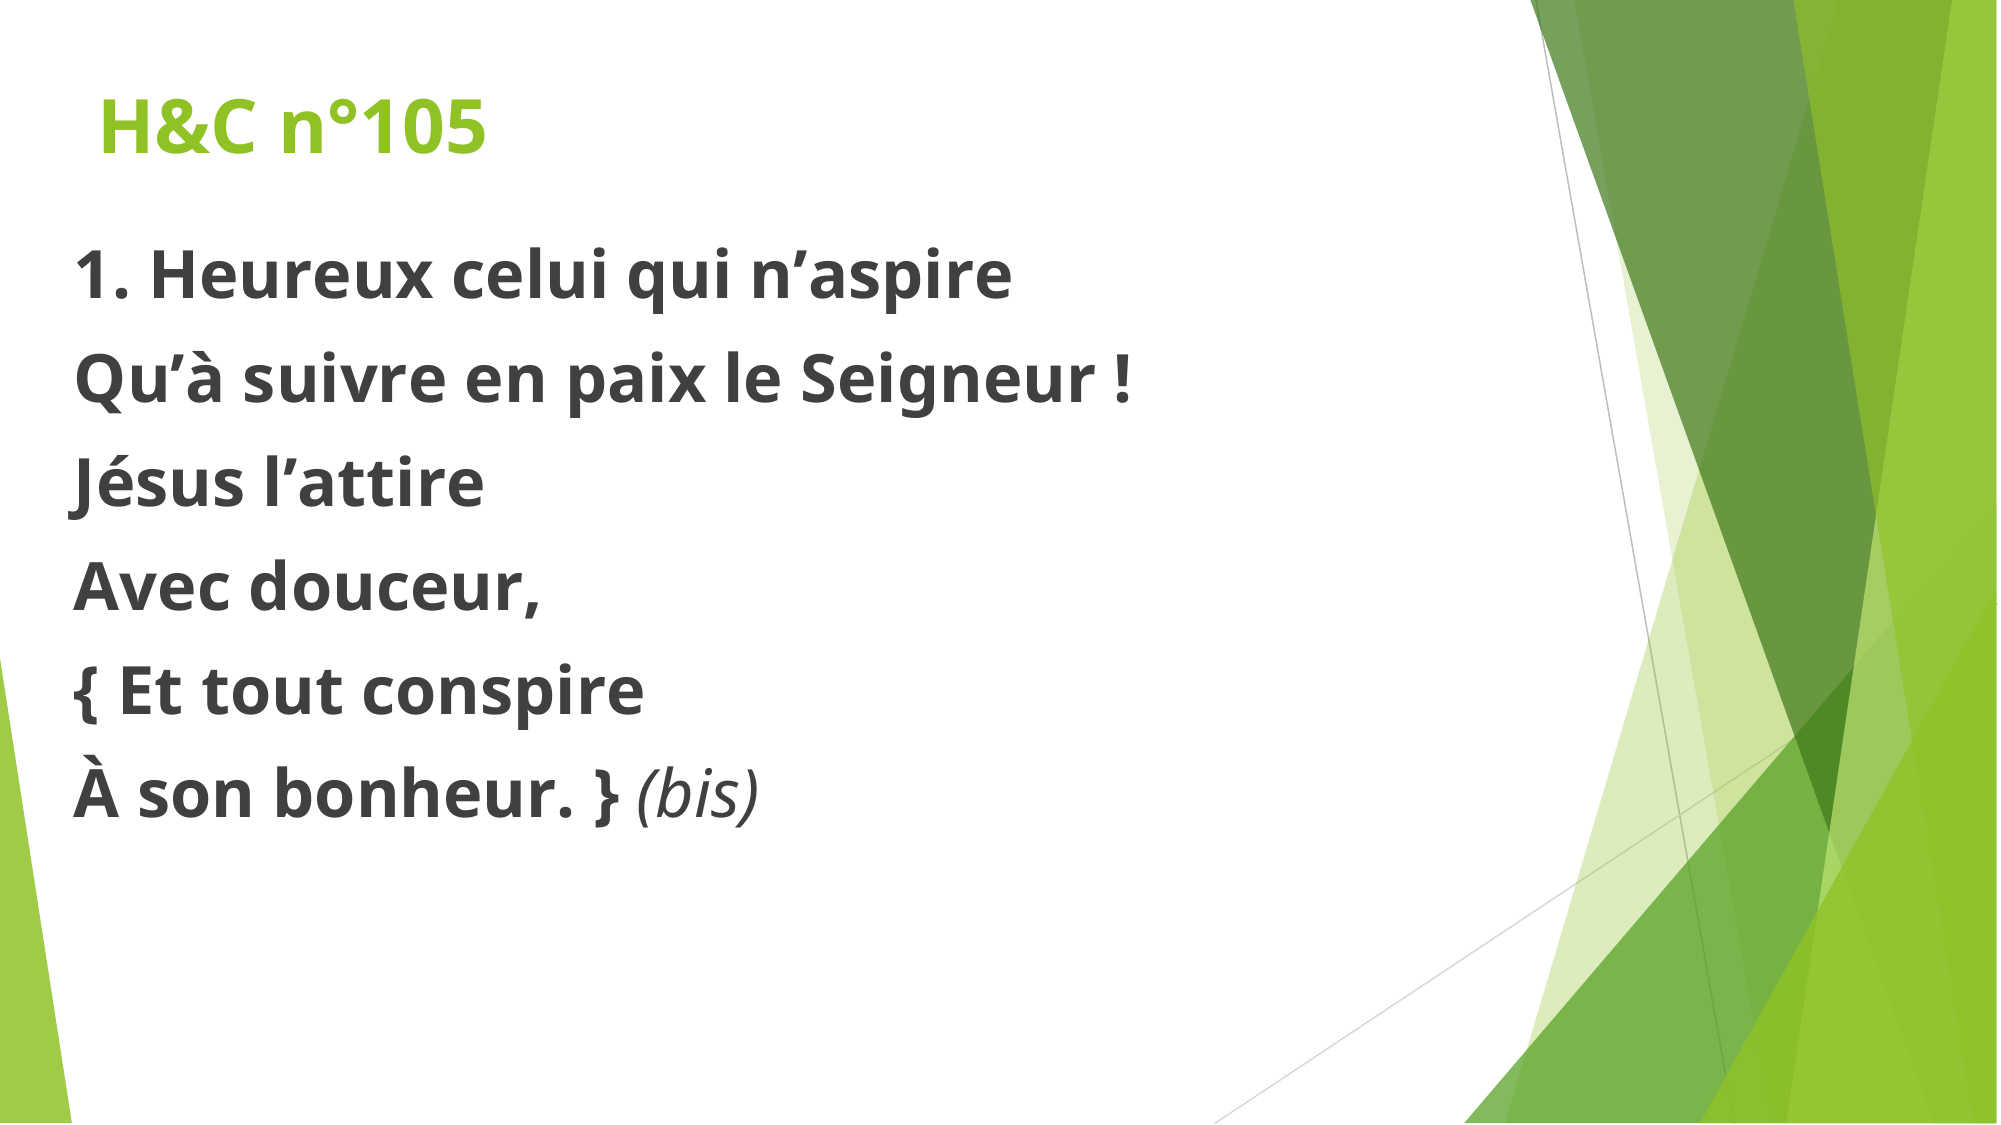

H&C n°105
1. Heureux celui qui n’aspire
Qu’à suivre en paix le Seigneur !
Jésus l’attire
Avec douceur,
{ Et tout conspire
À son bonheur. } (bis)